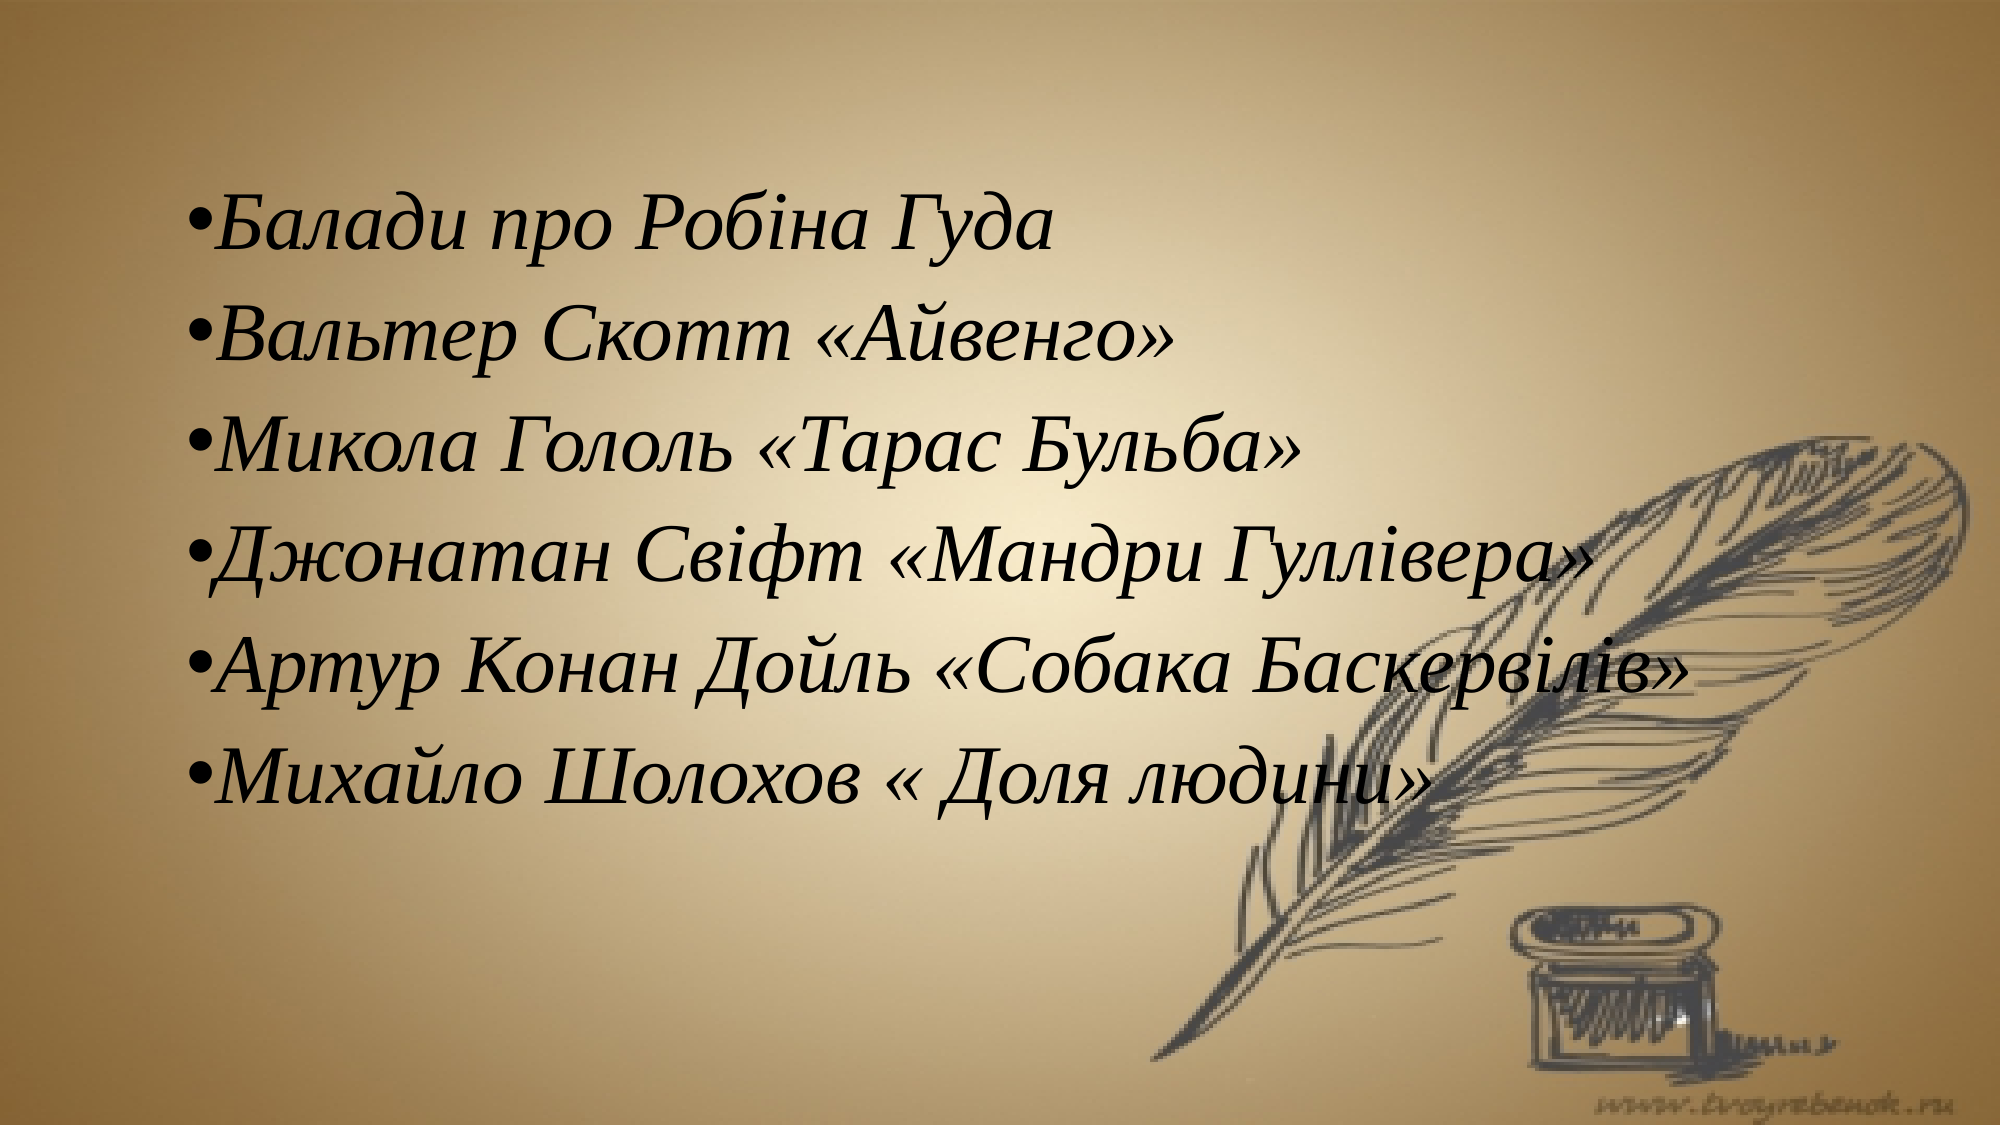

# Балади про Робіна Гуда
Вальтер Скотт «Айвенго»
Микола Гололь «Тарас Бульба»
Джонатан Свіфт «Мандри Гуллівера»
Артур Конан Дойль «Собака Баскервілів»
Михайло Шолохов « Доля людини»